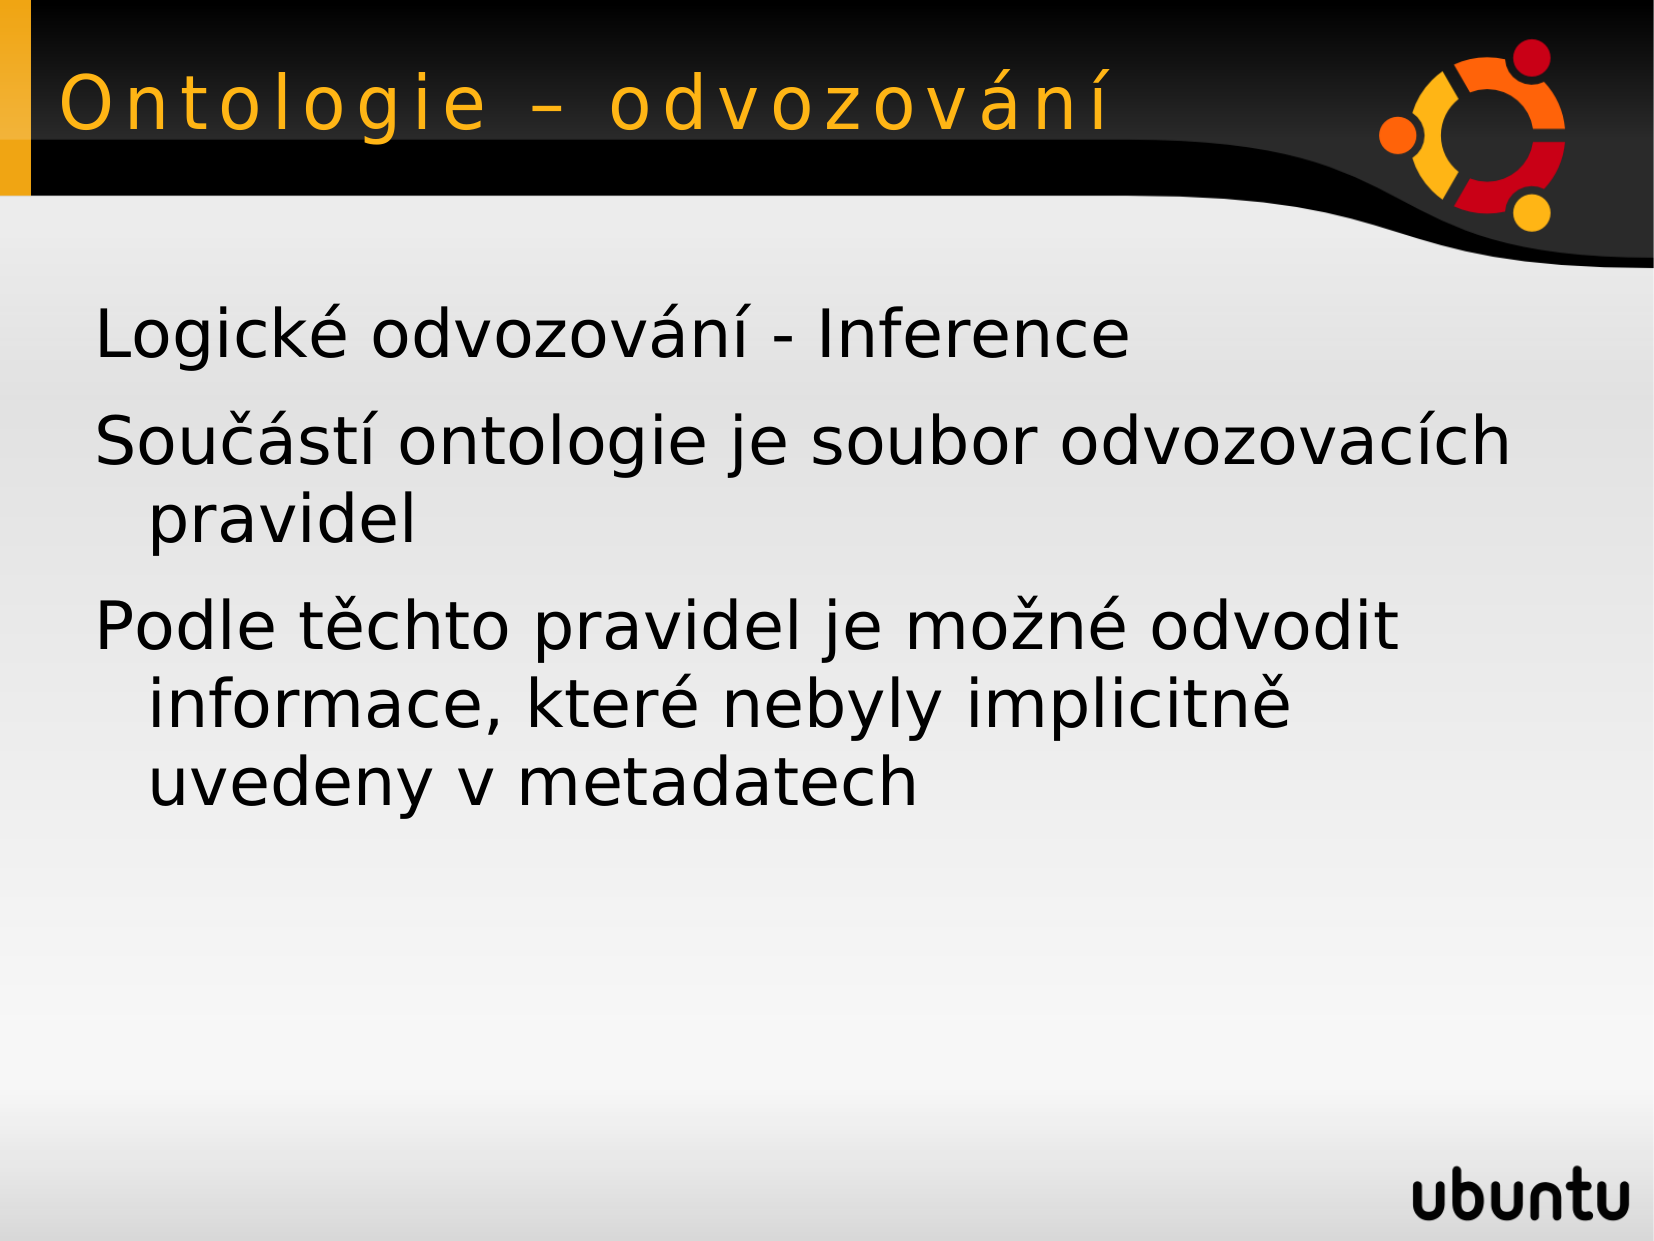

# Ontologie – odvozování
Logické odvozování - Inference
Součástí ontologie je soubor odvozovacích pravidel
Podle těchto pravidel je možné odvodit informace, které nebyly implicitně uvedeny v metadatech